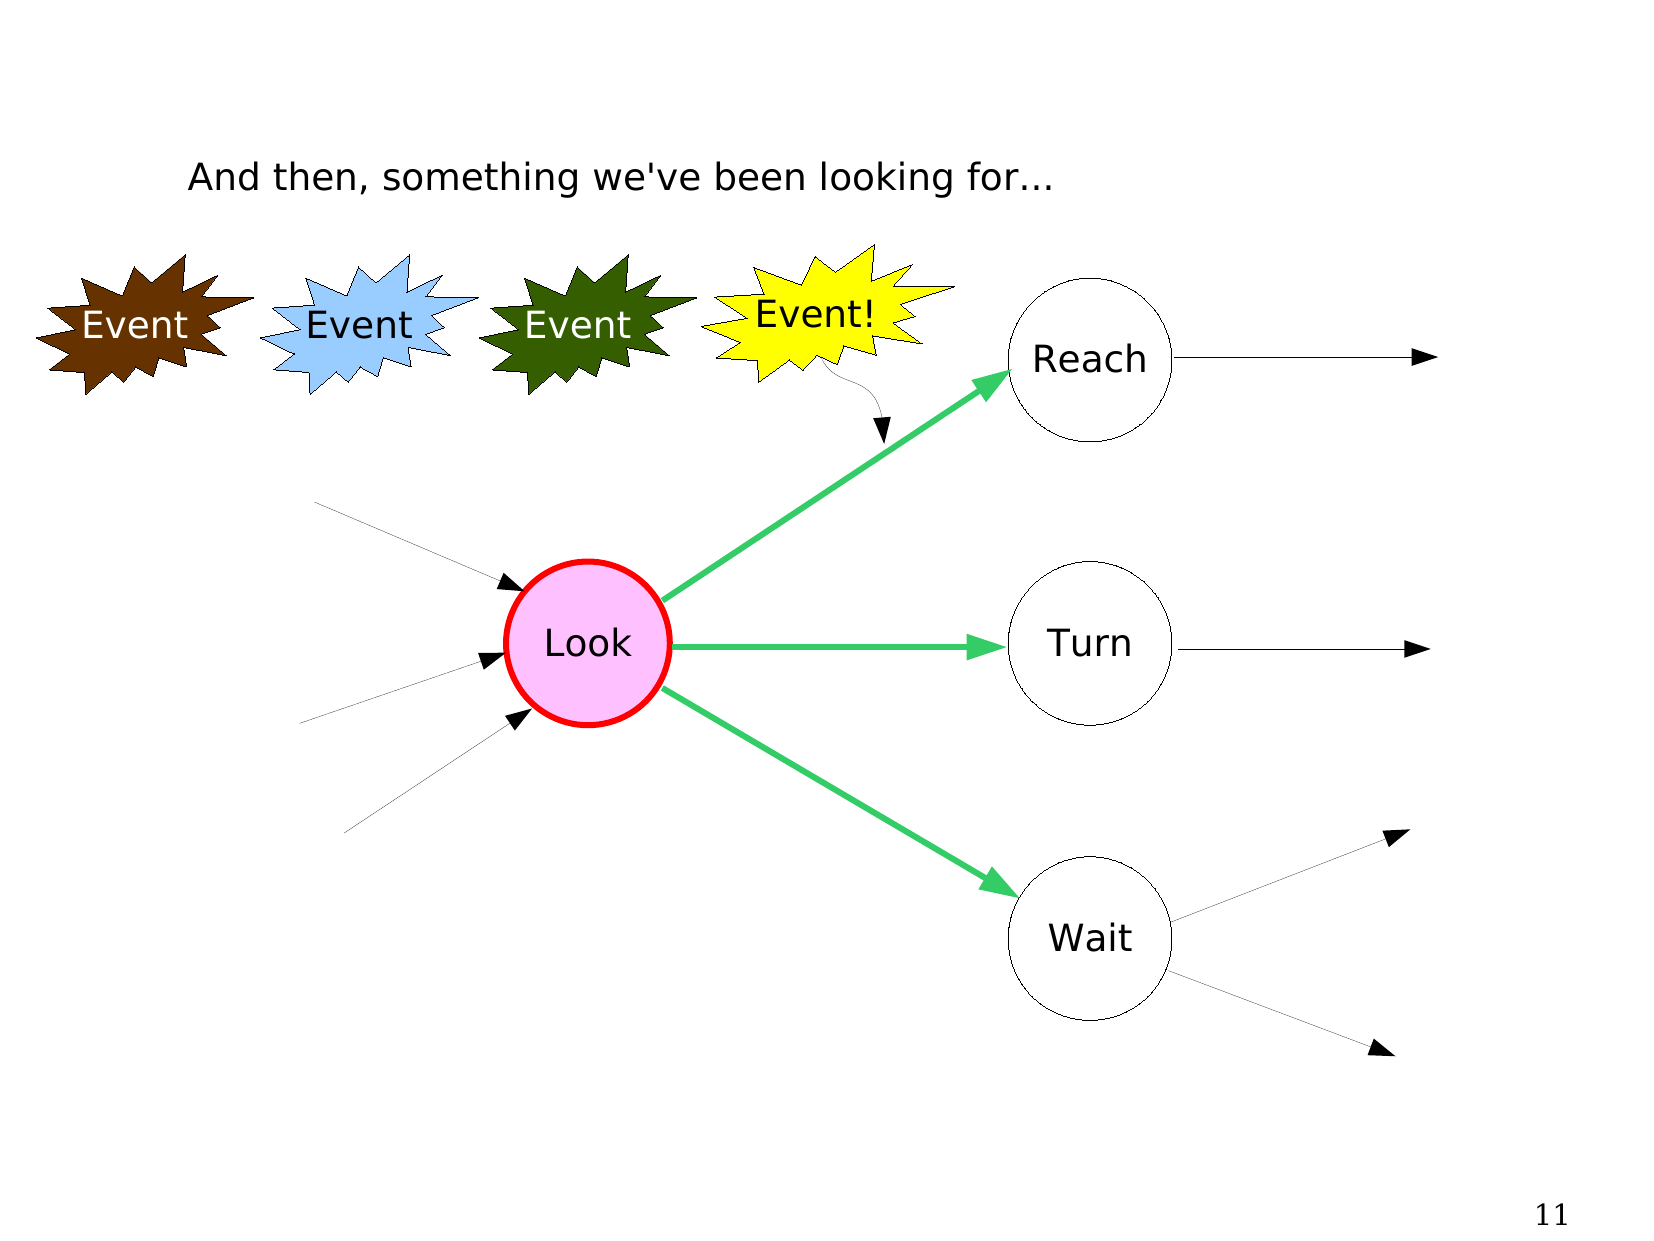

And then, something we've been looking for...
Event!
Event
Event
Event
Reach
Look
Turn
Wait
11